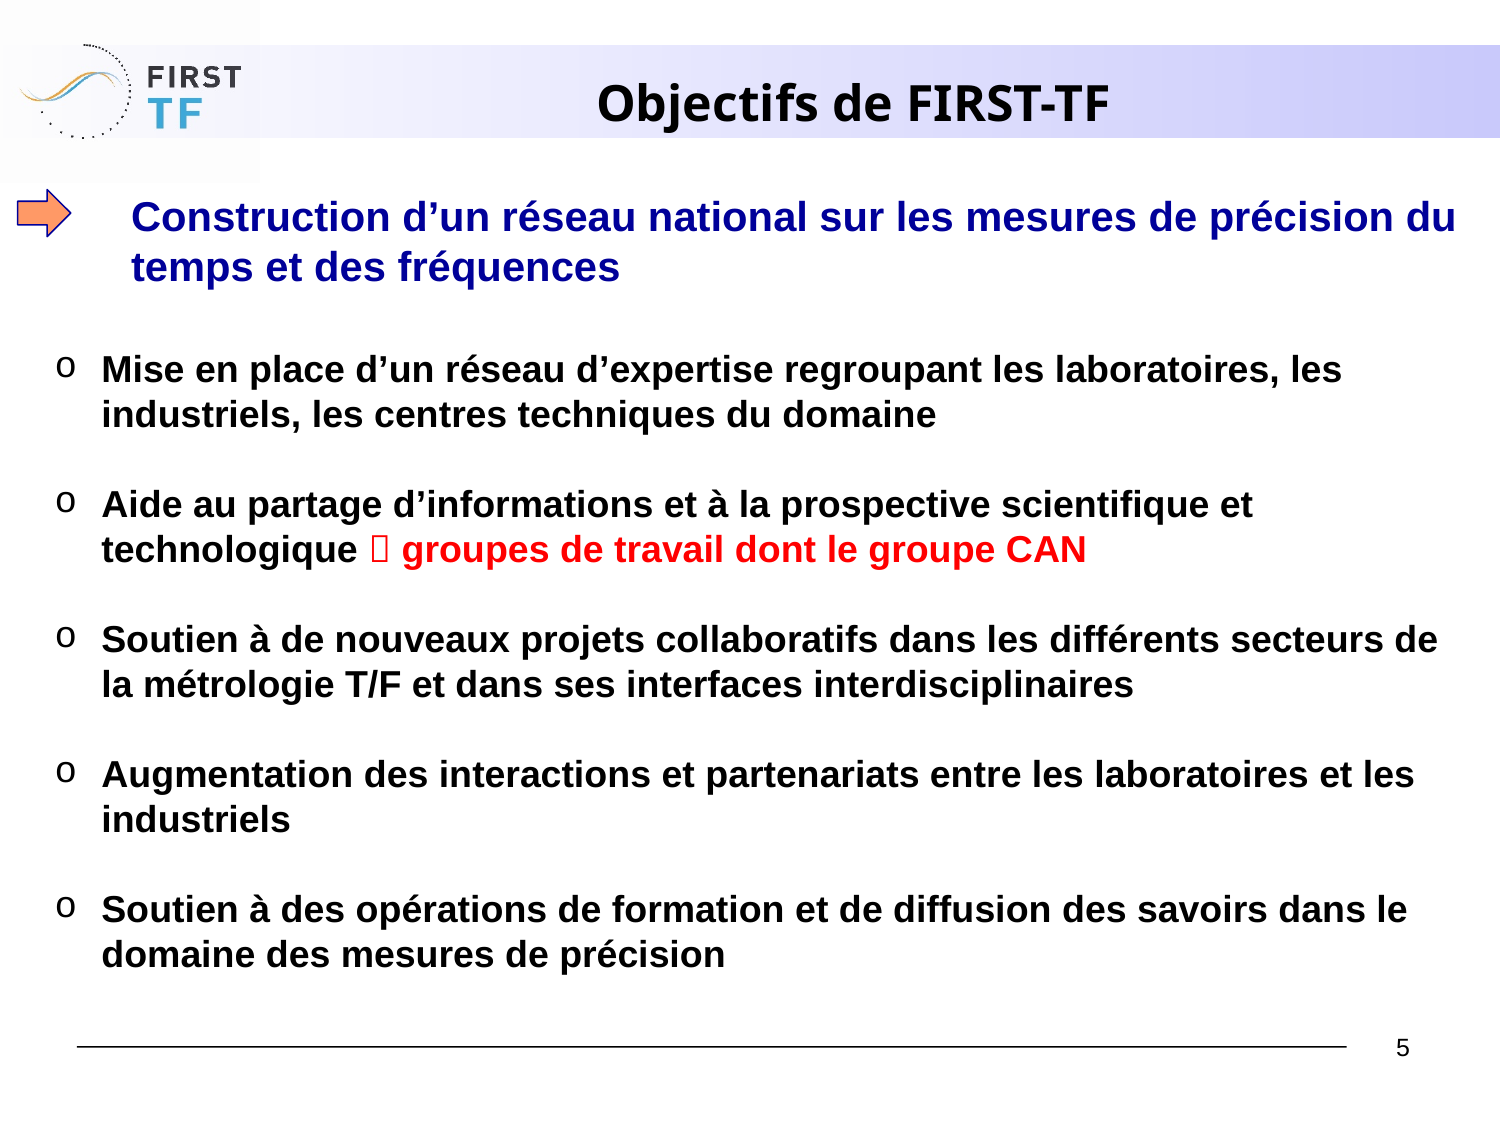

Objectifs de FIRST-TF
Construction d’un réseau national sur les mesures de précision du temps et des fréquences
Mise en place d’un réseau d’expertise regroupant les laboratoires, les industriels, les centres techniques du domaine
Aide au partage d’informations et à la prospective scientifique et technologique  groupes de travail dont le groupe CAN
Soutien à de nouveaux projets collaboratifs dans les différents secteurs de la métrologie T/F et dans ses interfaces interdisciplinaires
Augmentation des interactions et partenariats entre les laboratoires et les industriels
Soutien à des opérations de formation et de diffusion des savoirs dans le domaine des mesures de précision